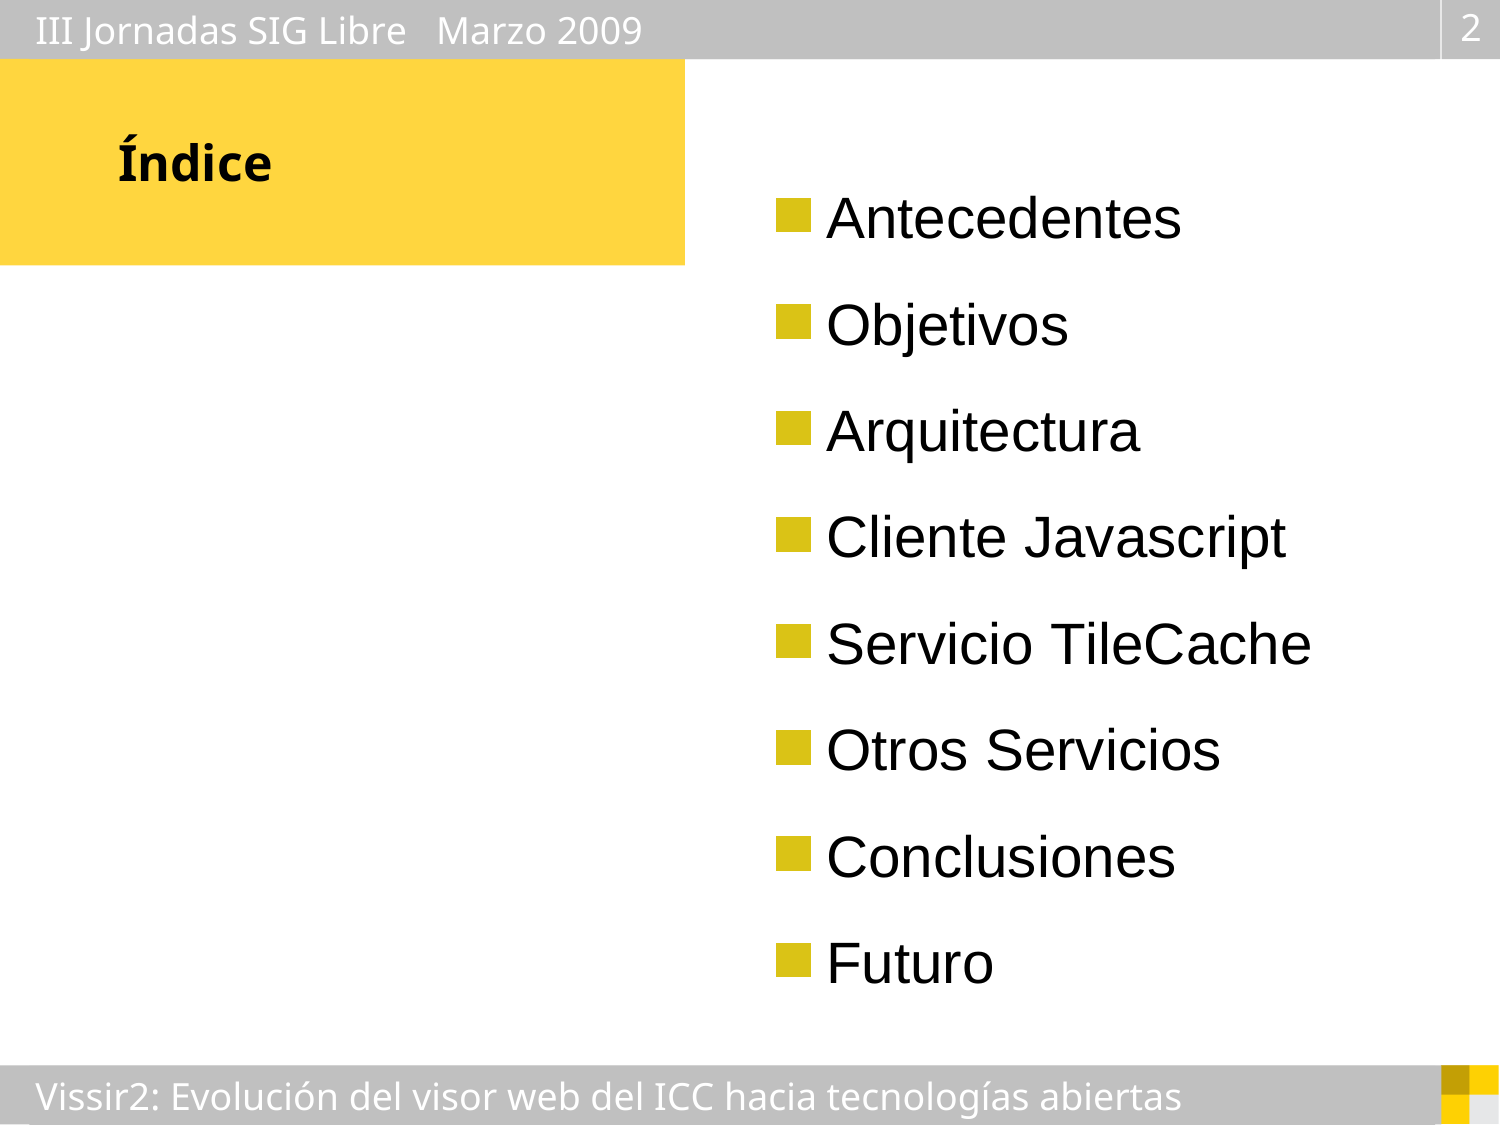

III Jornadas SIG Libre Marzo 2009
# Índice
 Antecedentes
 Objetivos
 Arquitectura
 Cliente Javascript
 Servicio TileCache
 Otros Servicios
 Conclusiones
 Futuro
Vissir2: Evolución del visor web del ICC hacia tecnologías abiertas